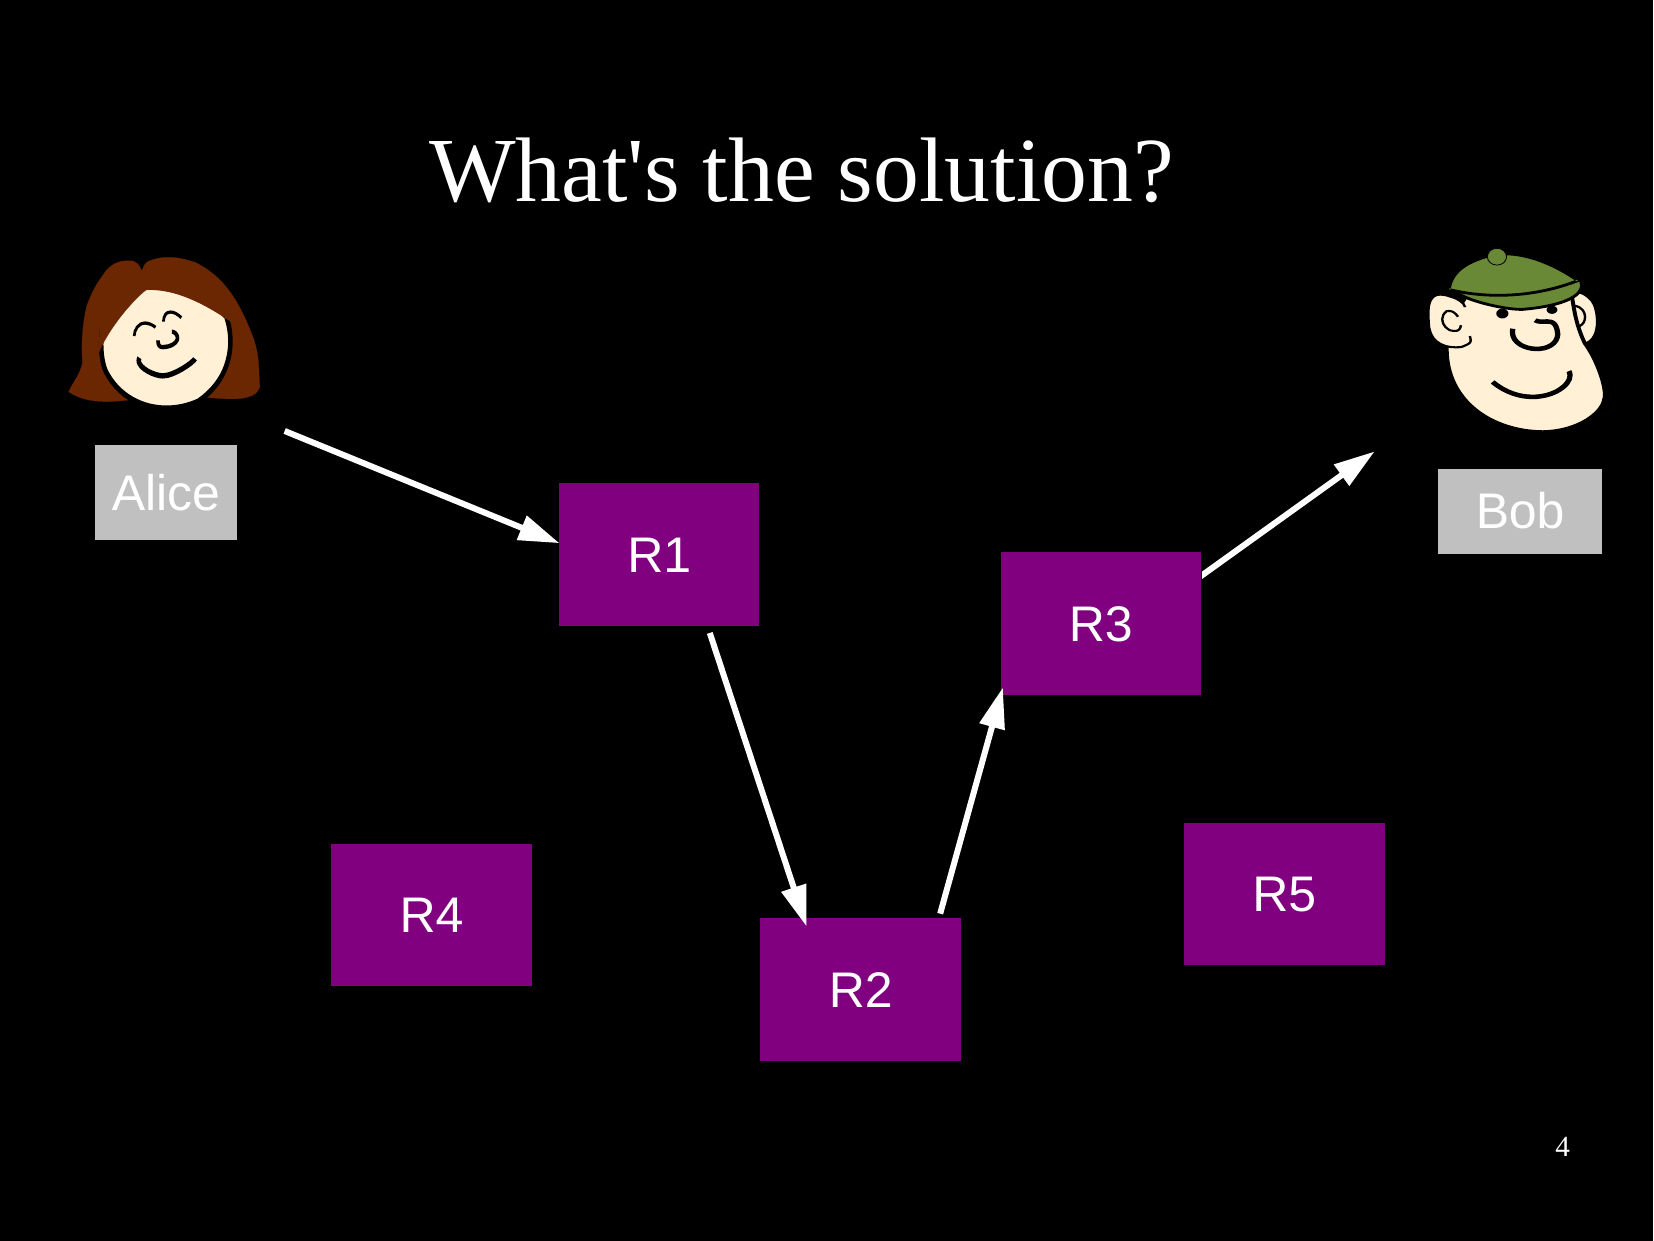

What's the solution?
Alice
Bob
R1
R3
R5
R4
R2
4